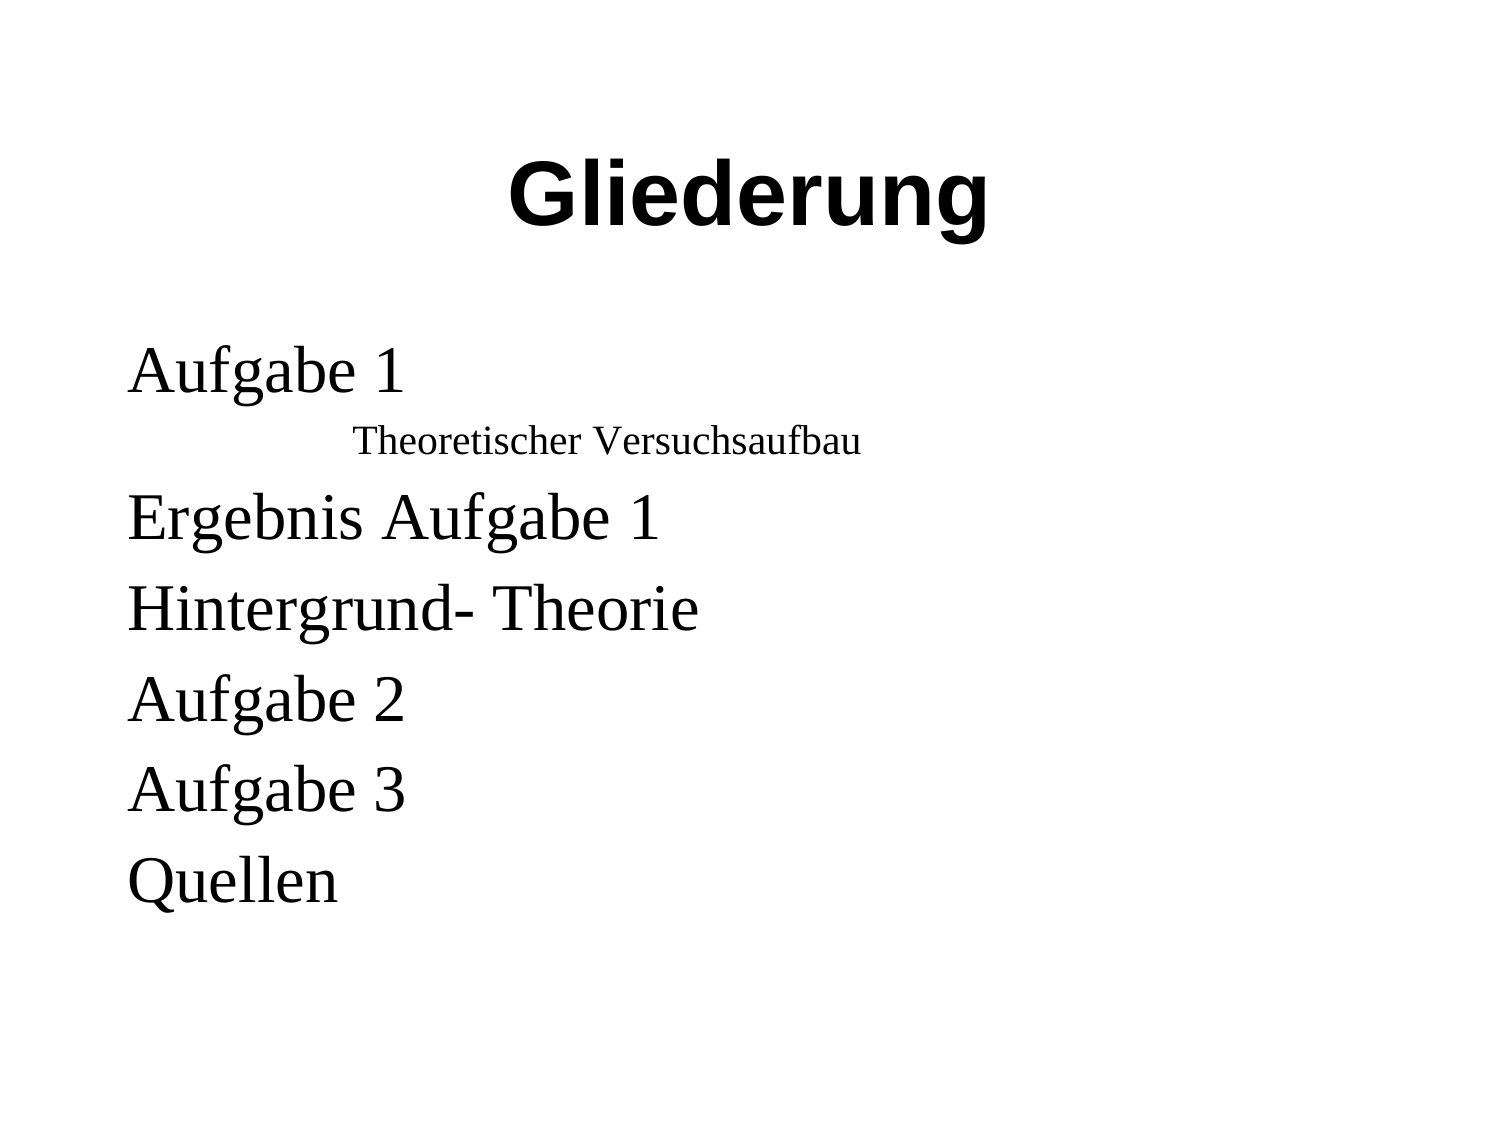

# Gliederung
Aufgabe 1
Theoretischer Versuchsaufbau
Ergebnis Aufgabe 1
Hintergrund- Theorie
Aufgabe 2
Aufgabe 3
Quellen